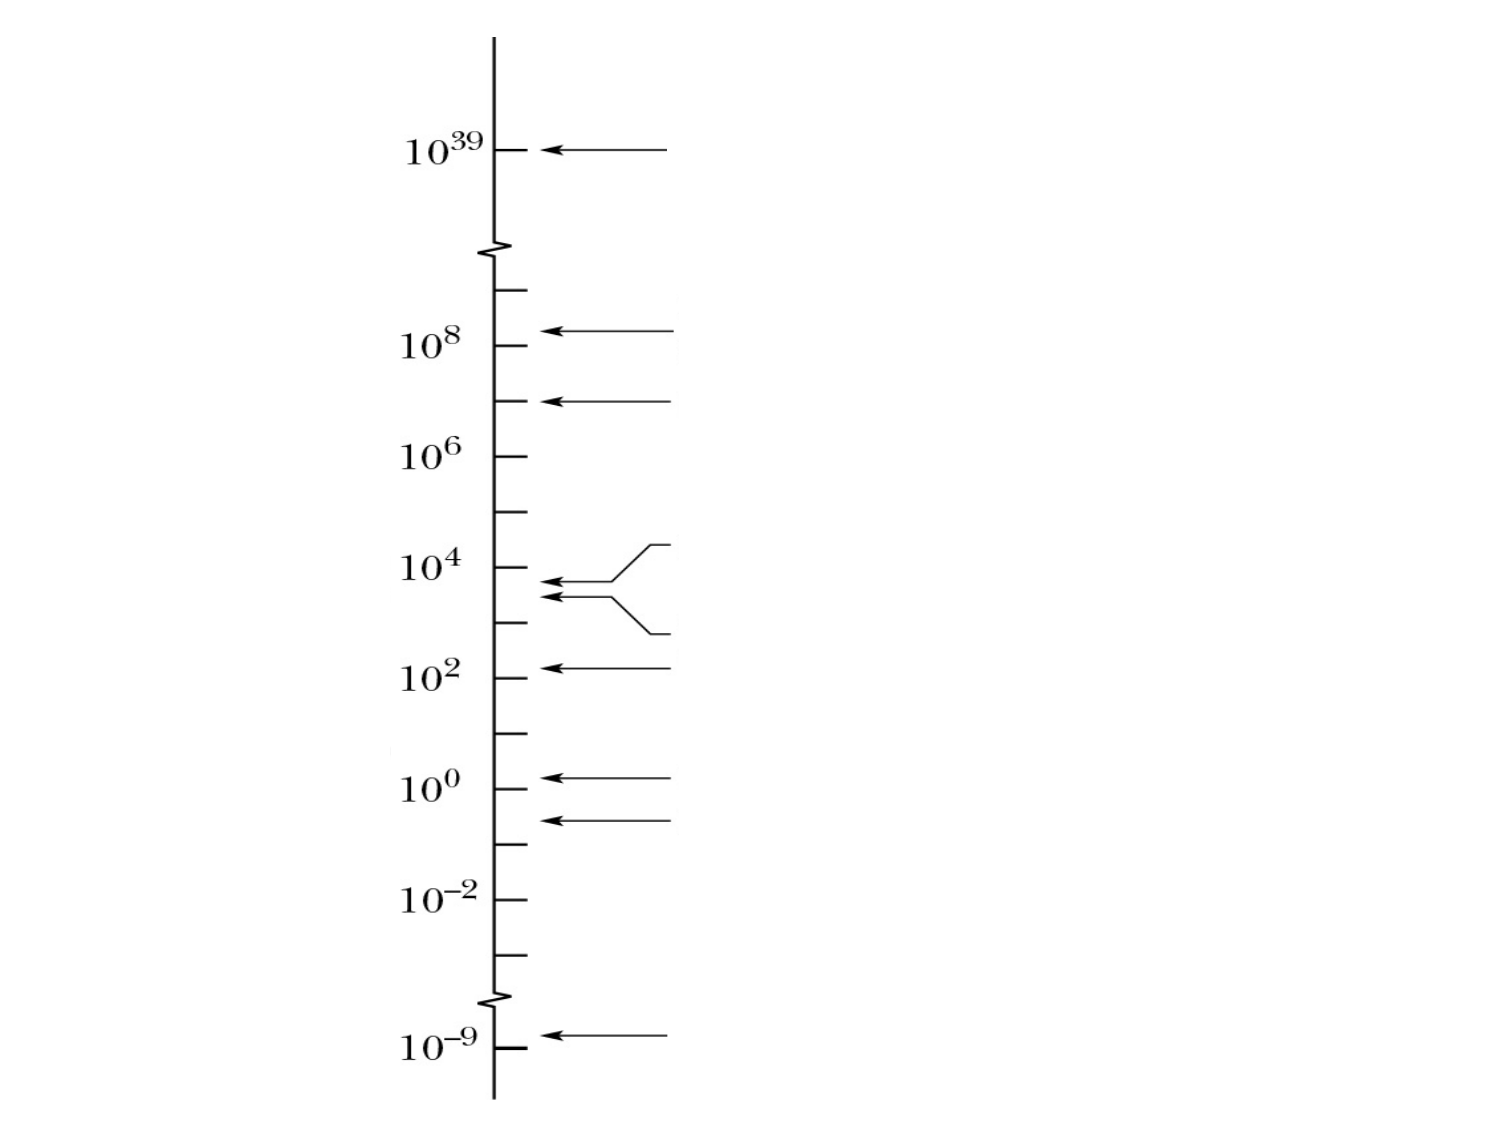

vesolje takoj po začetku
najvišja temperatura v laboratoriju
središče Sonca
površina Sonca
 temepratura [K]
tališče volframa voda zamrzne
vesolje danes vrelišče helija-3
najnižja dosežena temperatura